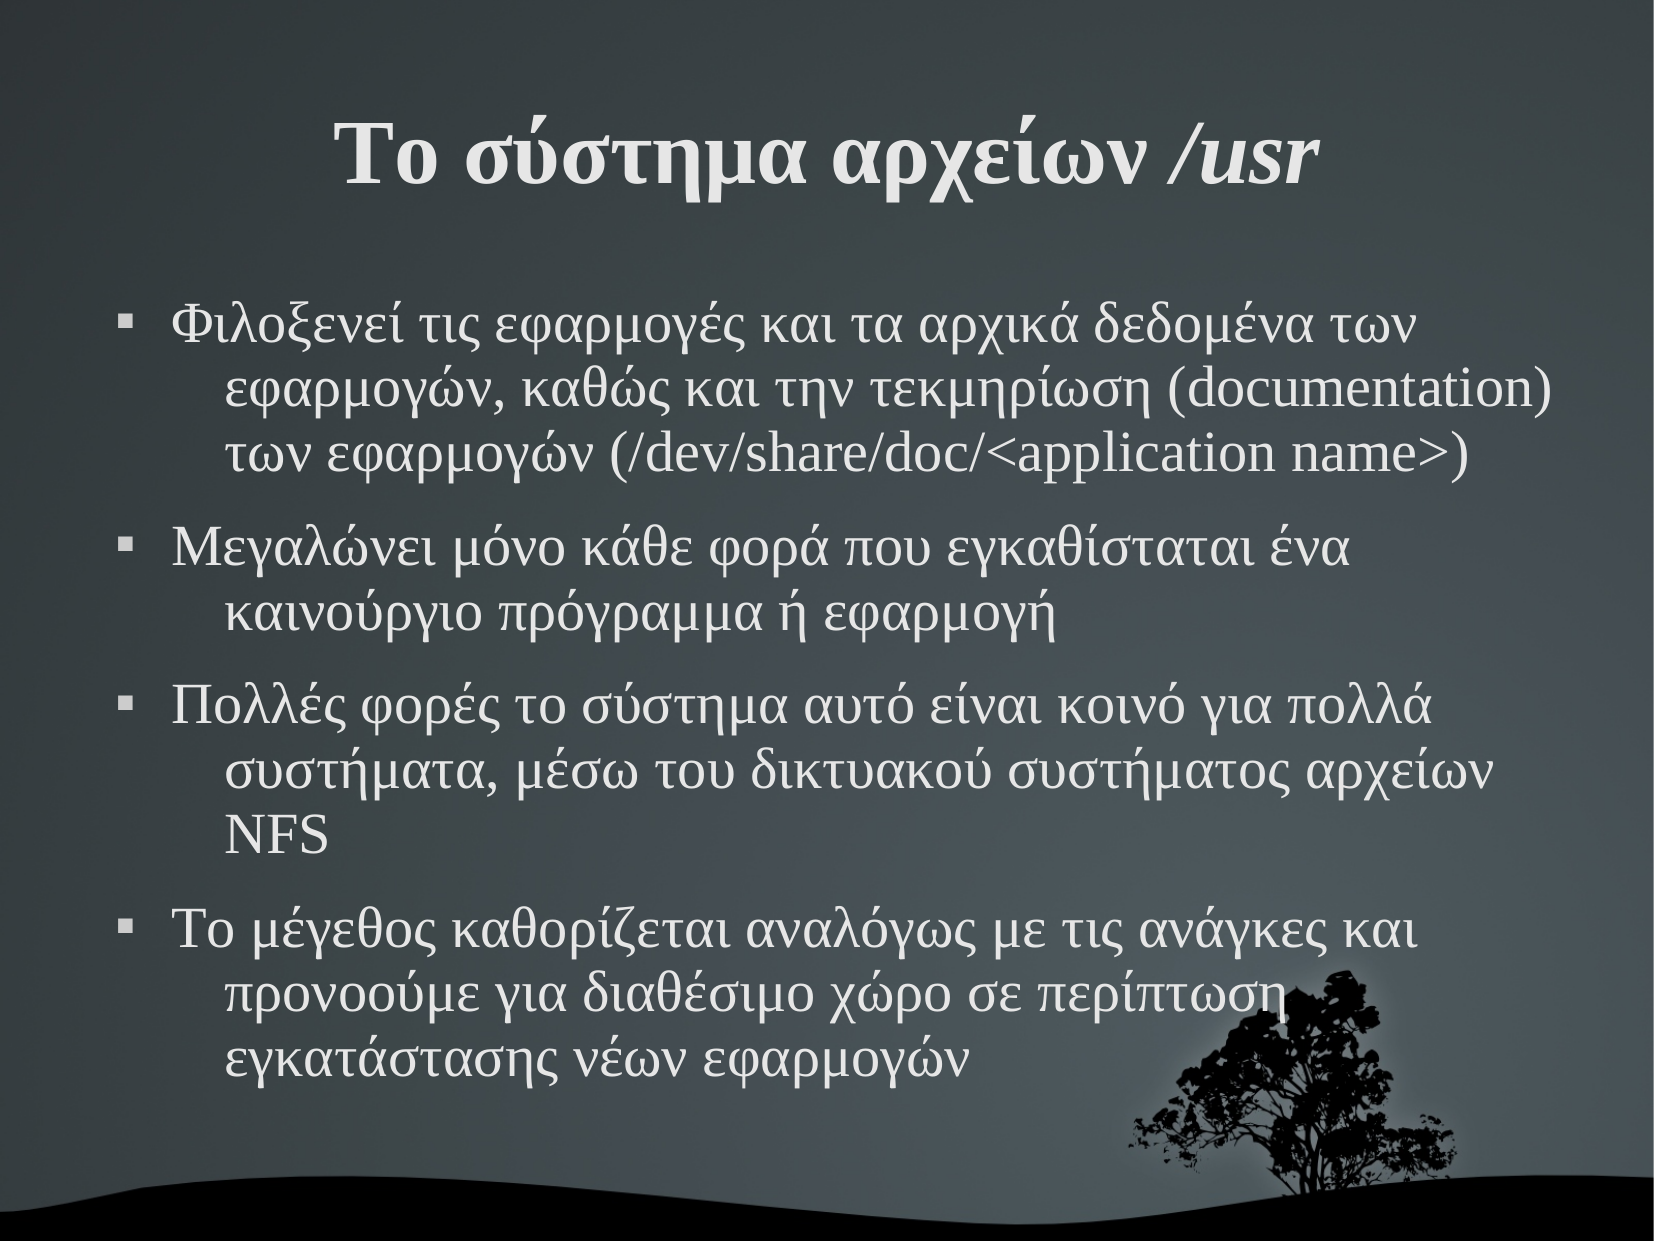

Το σύστημα αρχείων /usr
# Φιλοξενεί τις εφαρμογές και τα αρχικά δεδομένα των εφαρμογών, καθώς και την τεκμηρίωση (documentation) των εφαρμογών (/dev/share/doc/<application name>)
Μεγαλώνει μόνο κάθε φορά που εγκαθίσταται ένα καινούργιο πρόγραμμα ή εφαρμογή
Πολλές φορές το σύστημα αυτό είναι κοινό για πολλά συστήματα, μέσω του δικτυακού συστήματος αρχείων NFS
Το μέγεθος καθορίζεται αναλόγως με τις ανάγκες και προνοούμε για διαθέσιμο χώρο σε περίπτωση εγκατάστασης νέων εφαρμογών